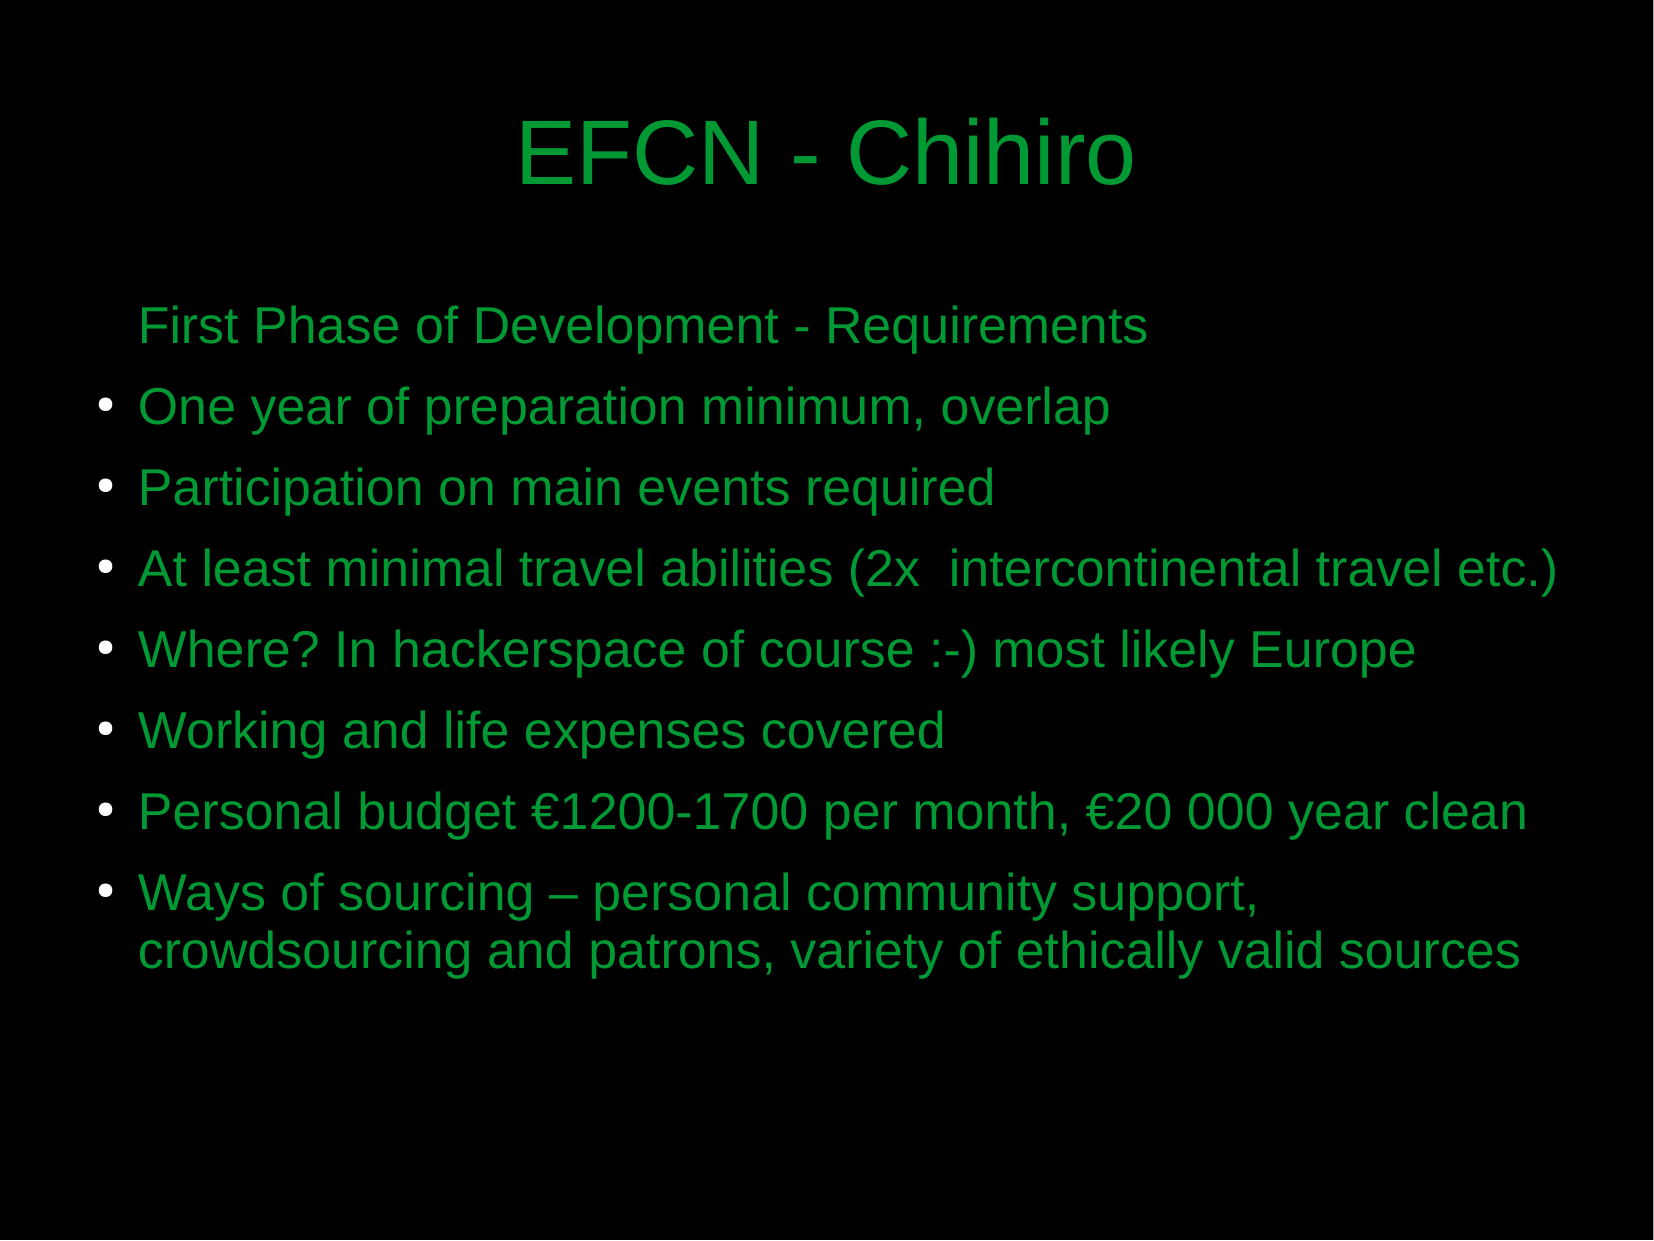

# EFCN - Chihiro
First Phase of Development - Requirements
One year of preparation minimum, overlap
Participation on main events required
At least minimal travel abilities (2x intercontinental travel etc.)
Where? In hackerspace of course :-) most likely Europe
Working and life expenses covered
Personal budget €1200-1700 per month, €20 000 year clean
Ways of sourcing – personal community support, crowdsourcing and patrons, variety of ethically valid sources